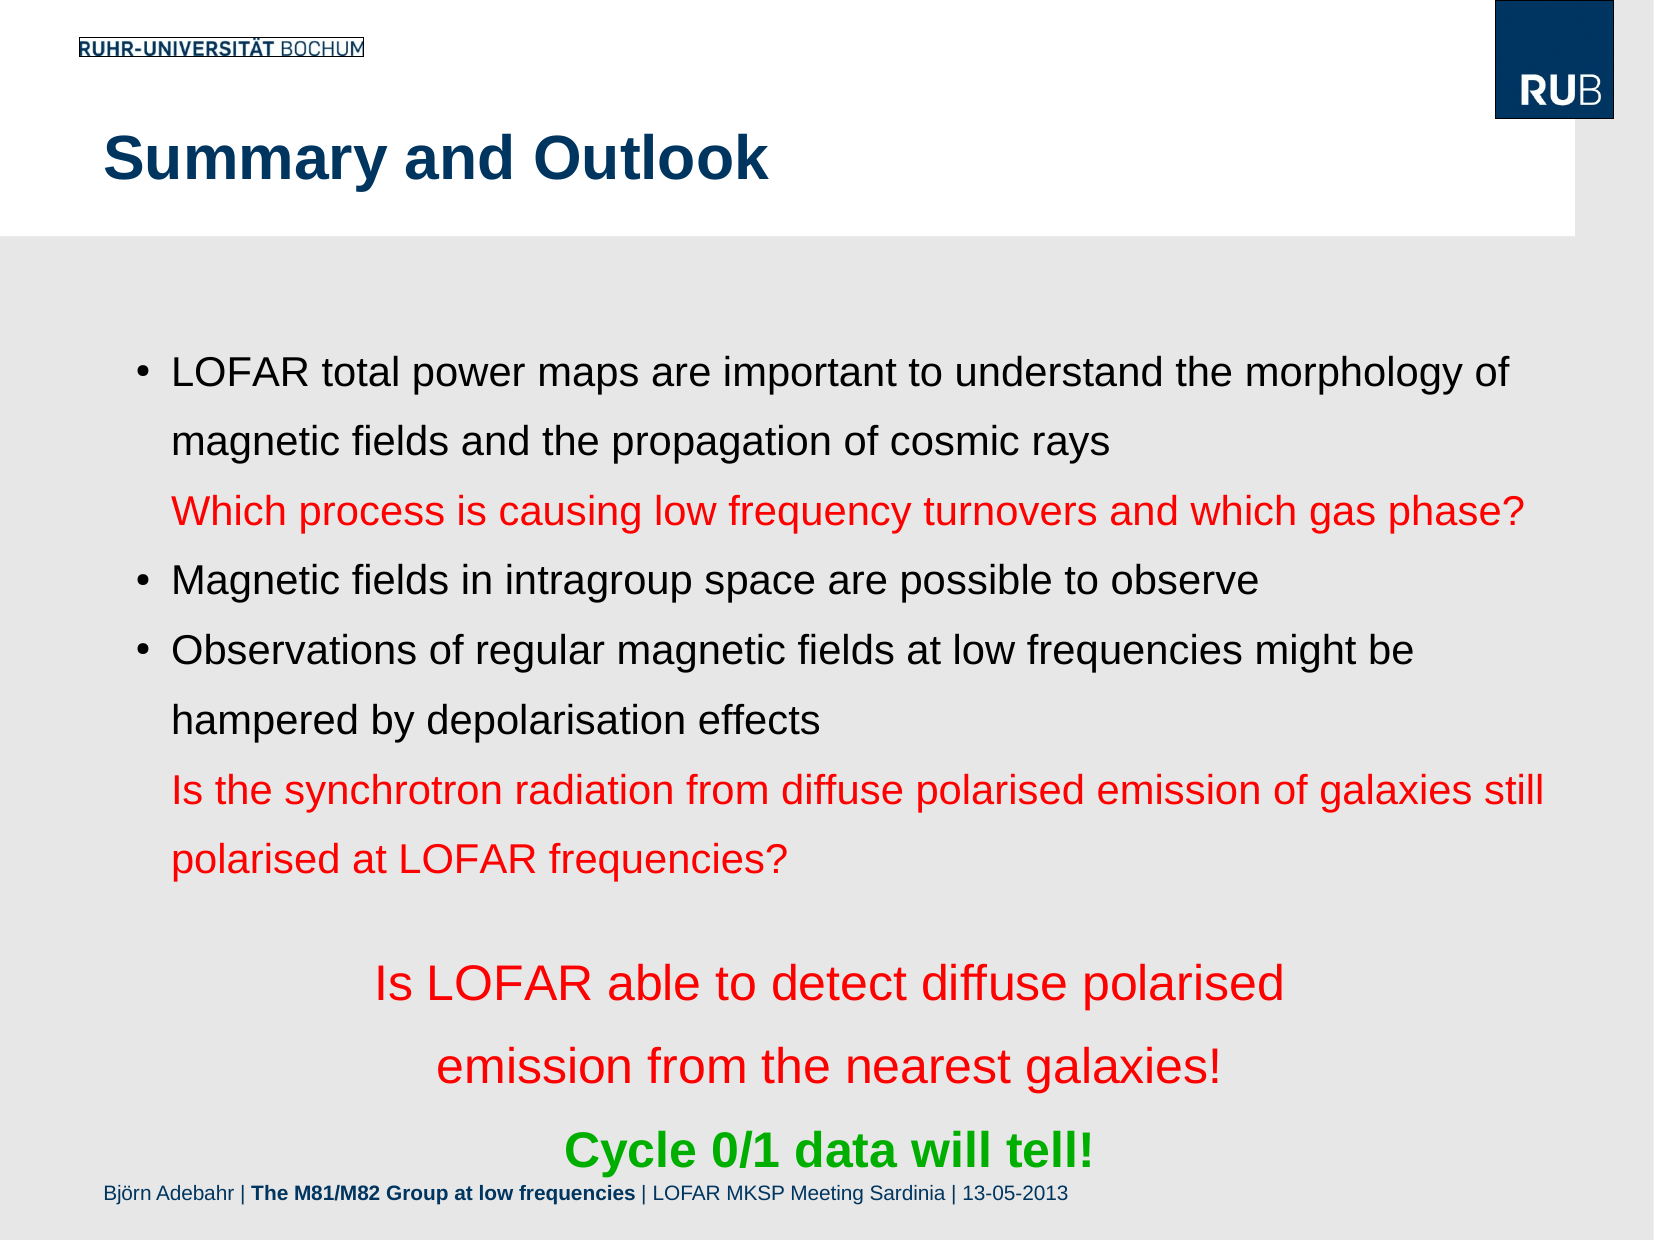

Summary and Outlook
LOFAR total power maps are important to understand the morphology of magnetic fields and the propagation of cosmic rays
Which process is causing low frequency turnovers and which gas phase?
Magnetic fields in intragroup space are possible to observe
Observations of regular magnetic fields at low frequencies might be hampered by depolarisation effects
Is the synchrotron radiation from diffuse polarised emission of galaxies still polarised at LOFAR frequencies?
Is LOFAR able to detect diffuse polarised emission from the nearest galaxies!
Cycle 0/1 data will tell!
Björn Adebahr | The M81/M82 Group at low frequencies | LOFAR MKSP Meeting Sardinia | 13-05-2013